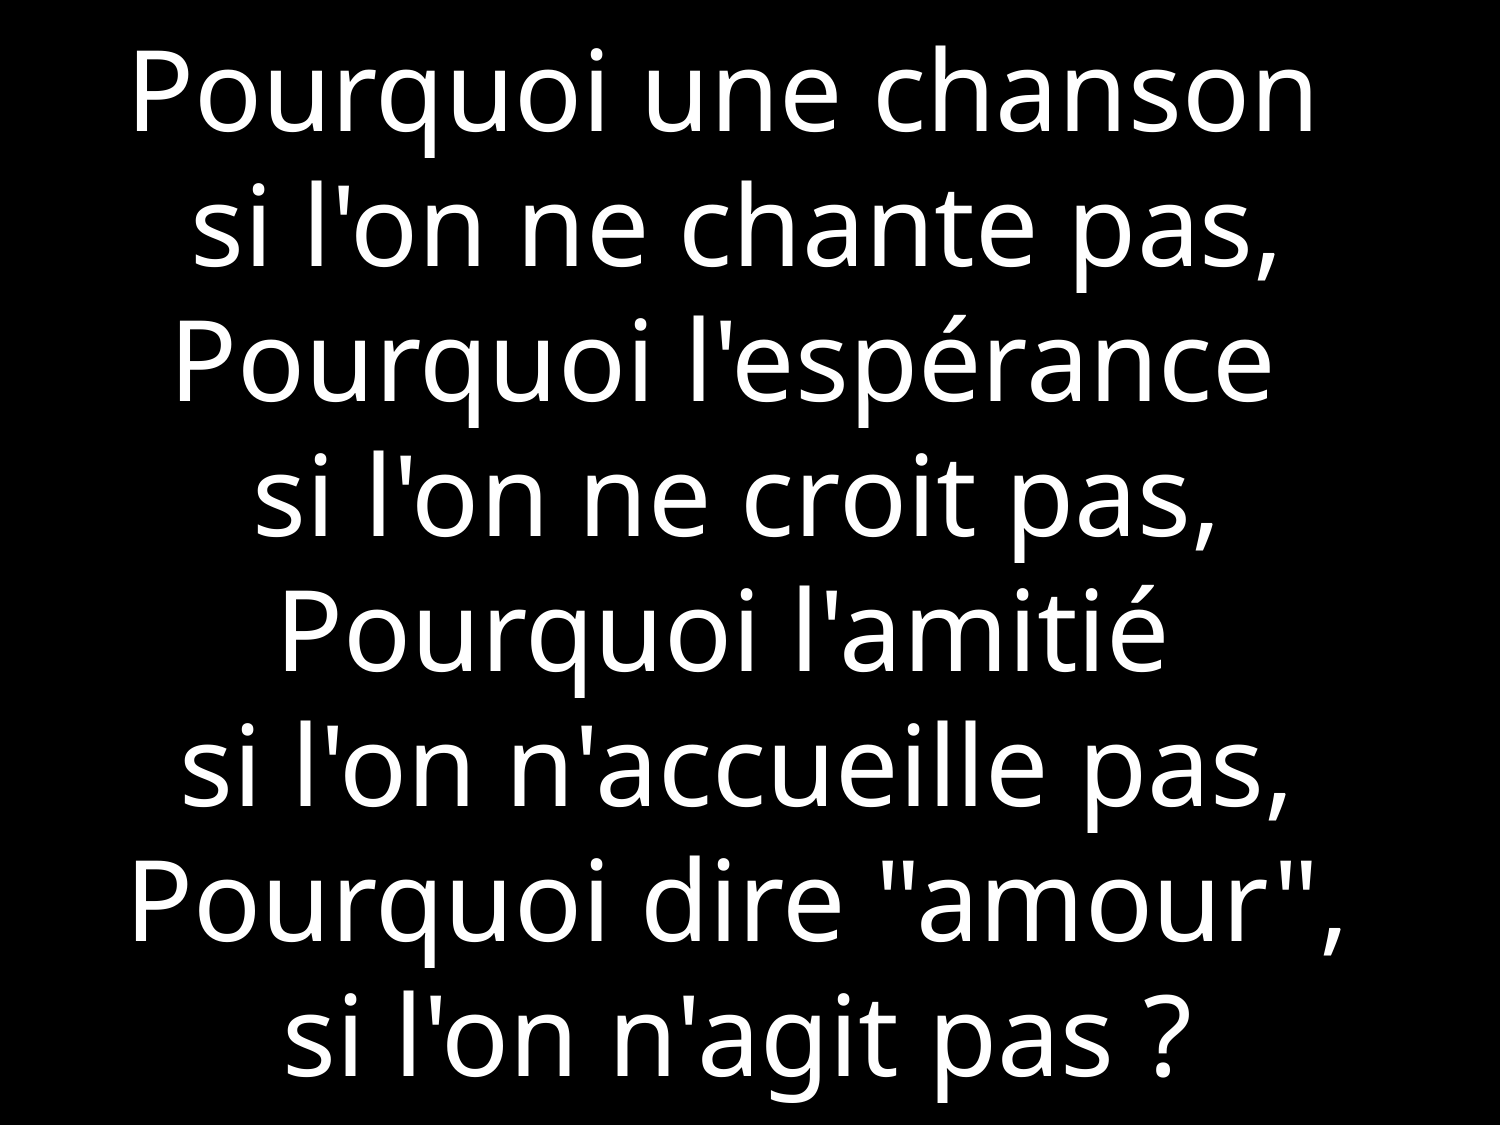

# Pourquoi une chanson si l'on ne chante pas, Pourquoi l'espérance si l'on ne croit pas, Pourquoi l'amitié si l'on n'accueille pas, Pourquoi dire "amour", si l'on n'agit pas ?